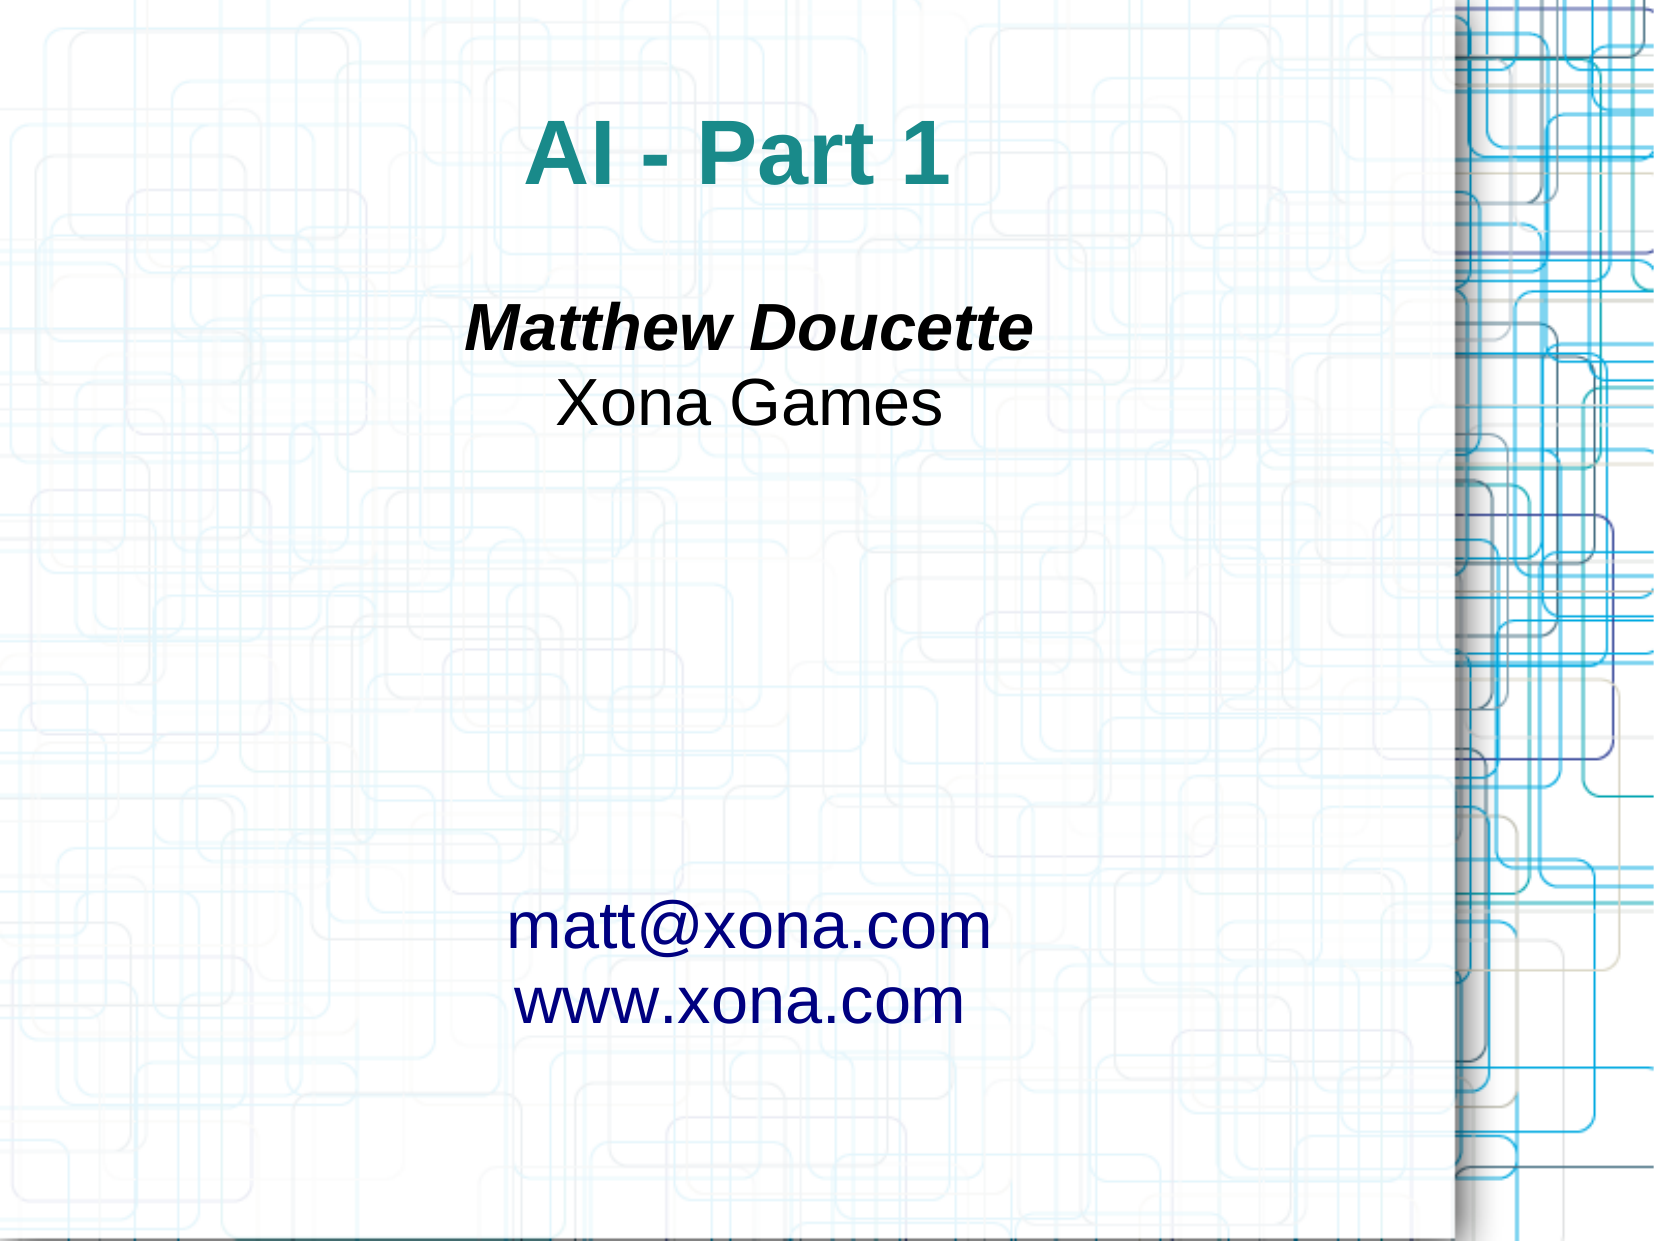

# AI - Part 1
Matthew Doucette
Xona Games
matt@xona.com
www.xona.com